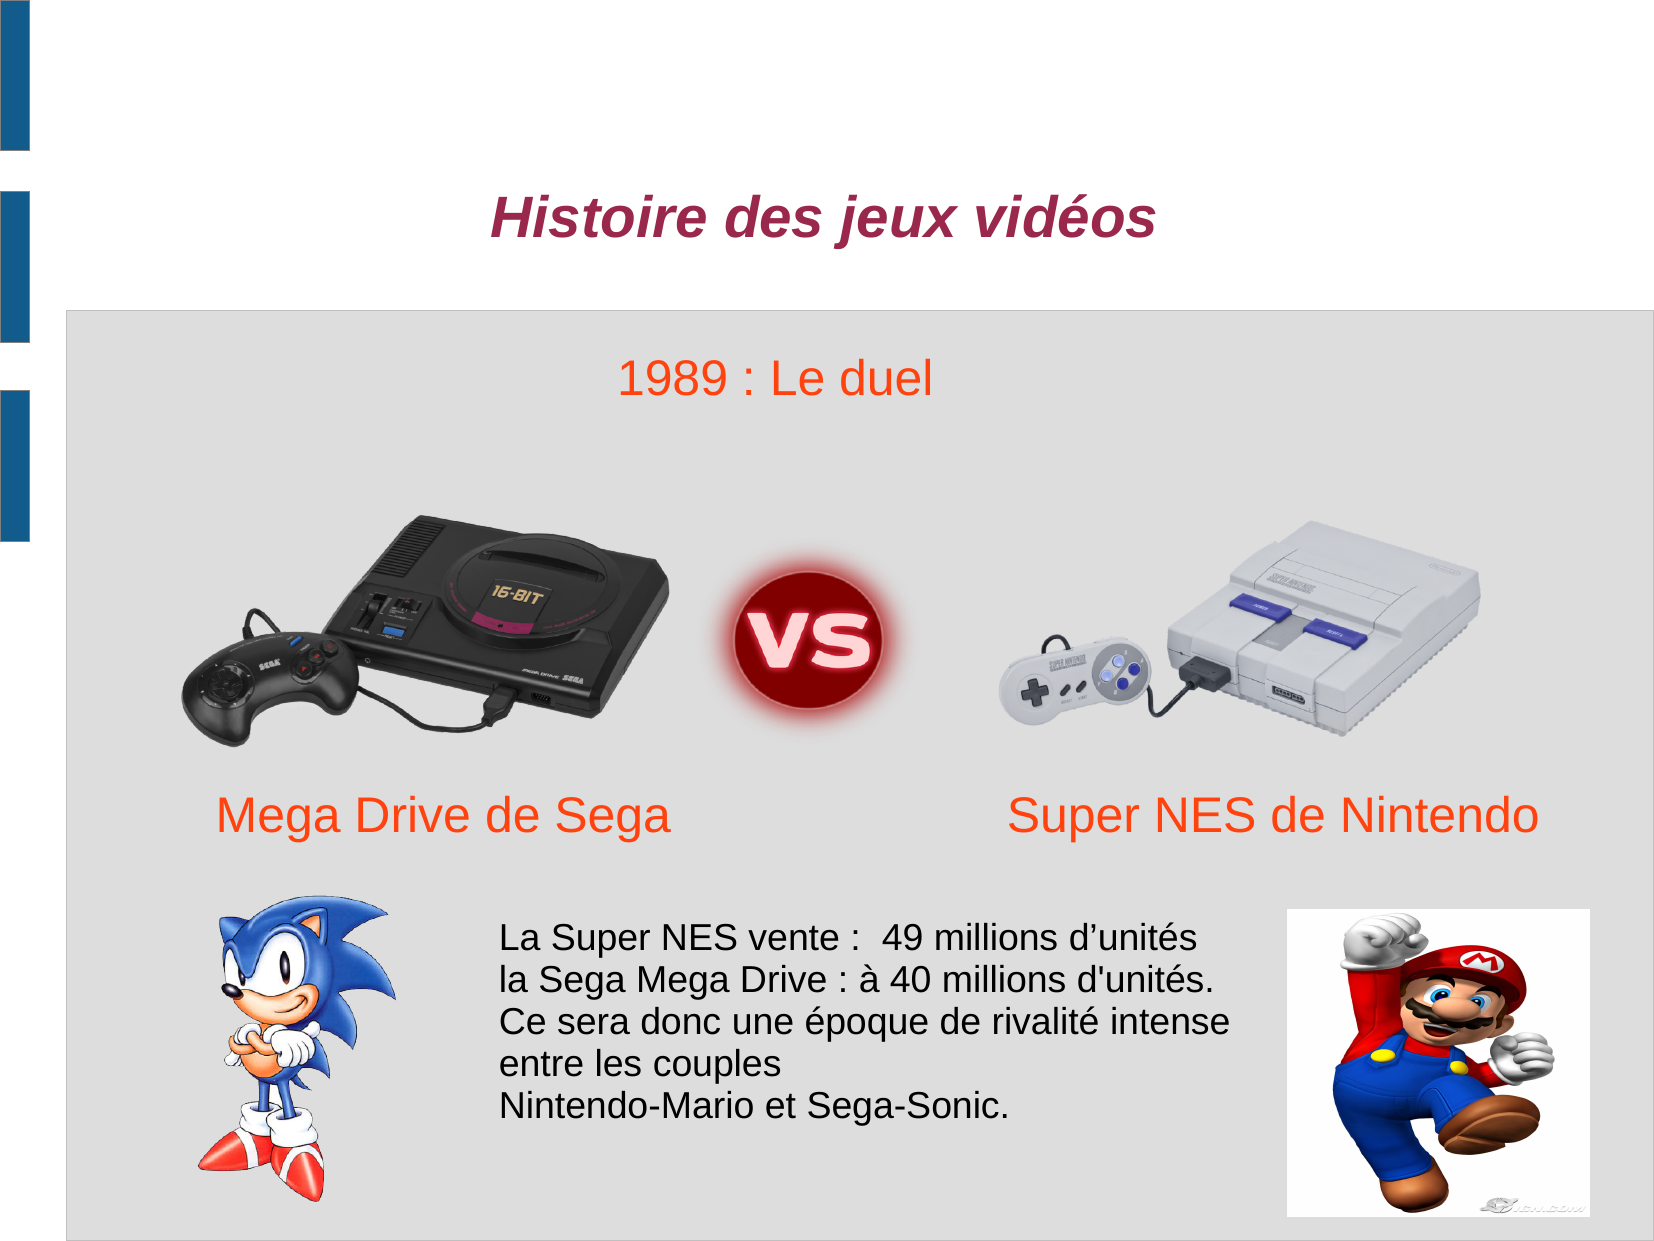

Histoire des jeux vidéos
1989 : Le duel
Mega Drive de Sega
Super NES de Nintendo
La Super NES vente : 49 millions d’unités
la Sega Mega Drive : à 40 millions d'unités.
Ce sera donc une époque de rivalité intense entre les couples
Nintendo-Mario et Sega-Sonic.